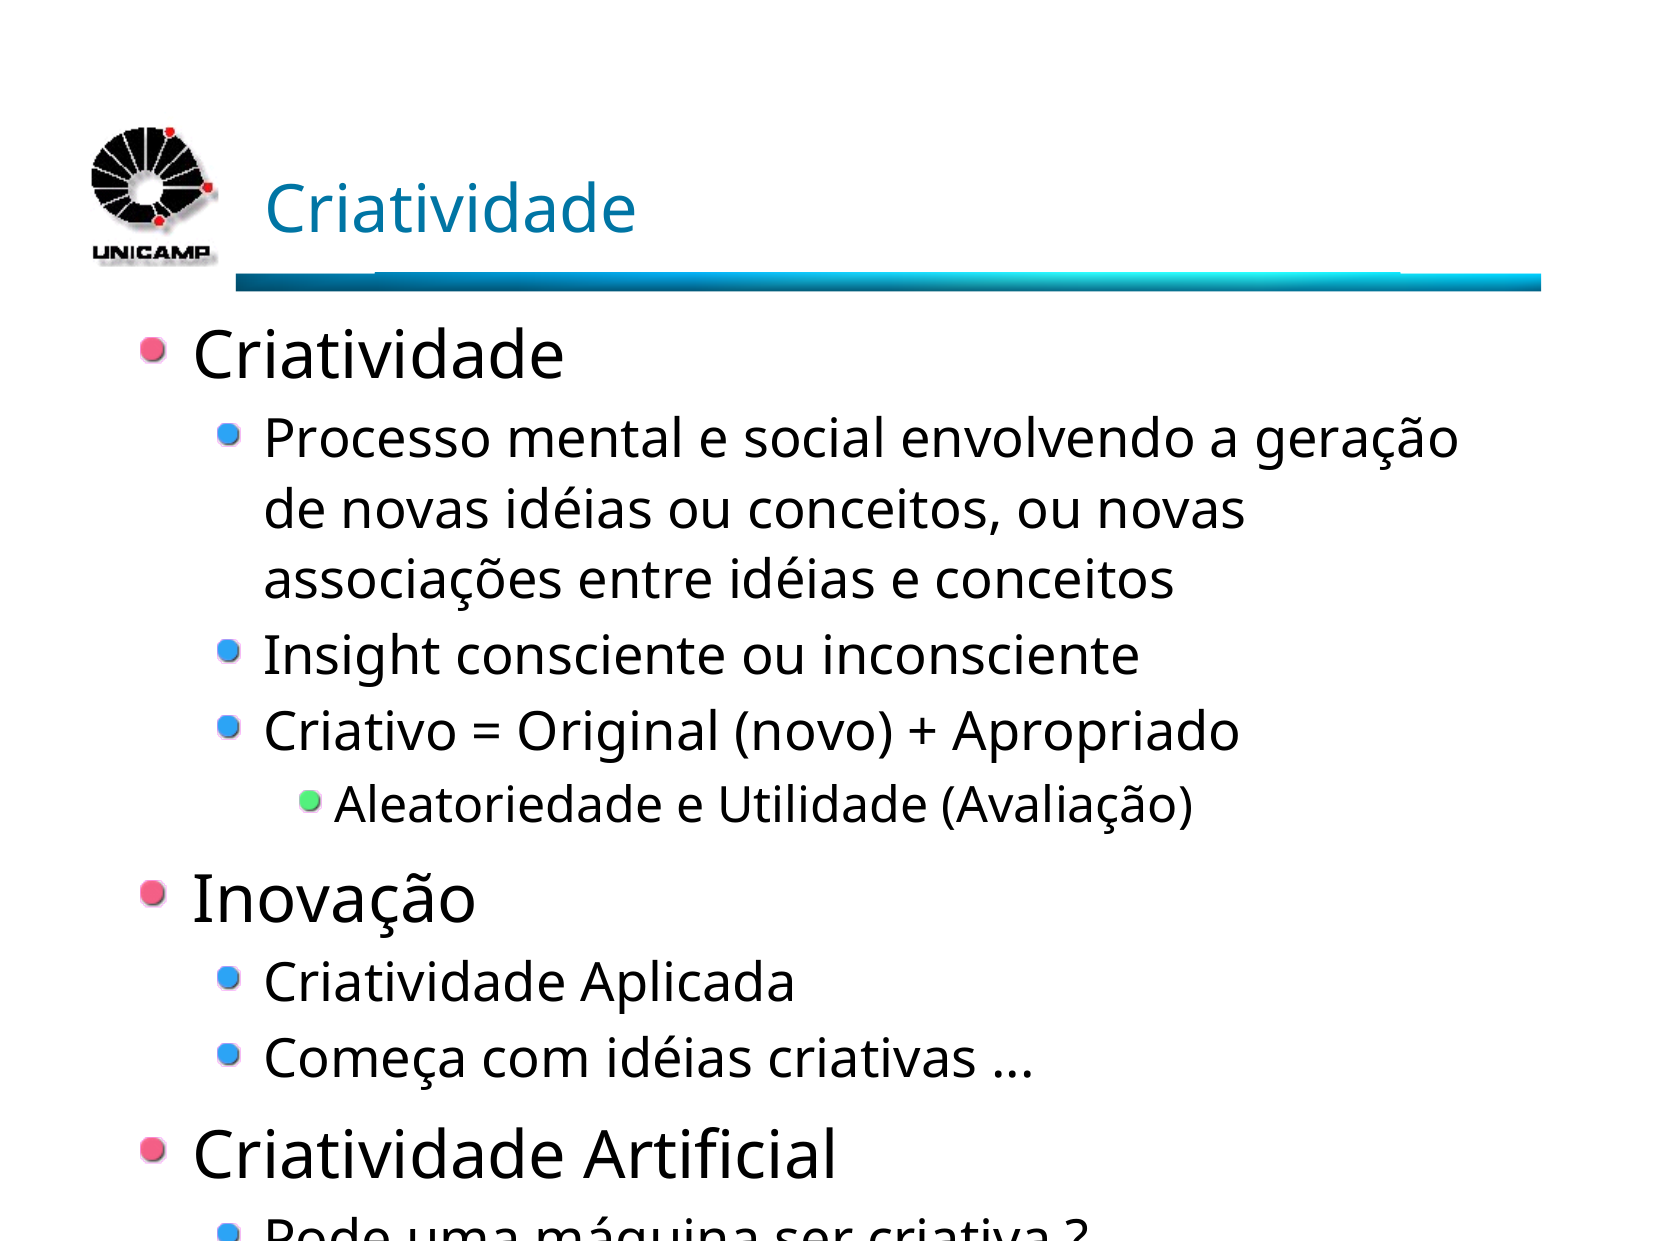

# Criatividade
Criatividade
Processo mental e social envolvendo a geração de novas idéias ou conceitos, ou novas associações entre idéias e conceitos
Insight consciente ou inconsciente
Criativo = Original (novo) + Apropriado
Aleatoriedade e Utilidade (Avaliação)
Inovação
Criatividade Aplicada
Começa com idéias criativas ...
Criatividade Artificial
Pode uma máquina ser criativa ?